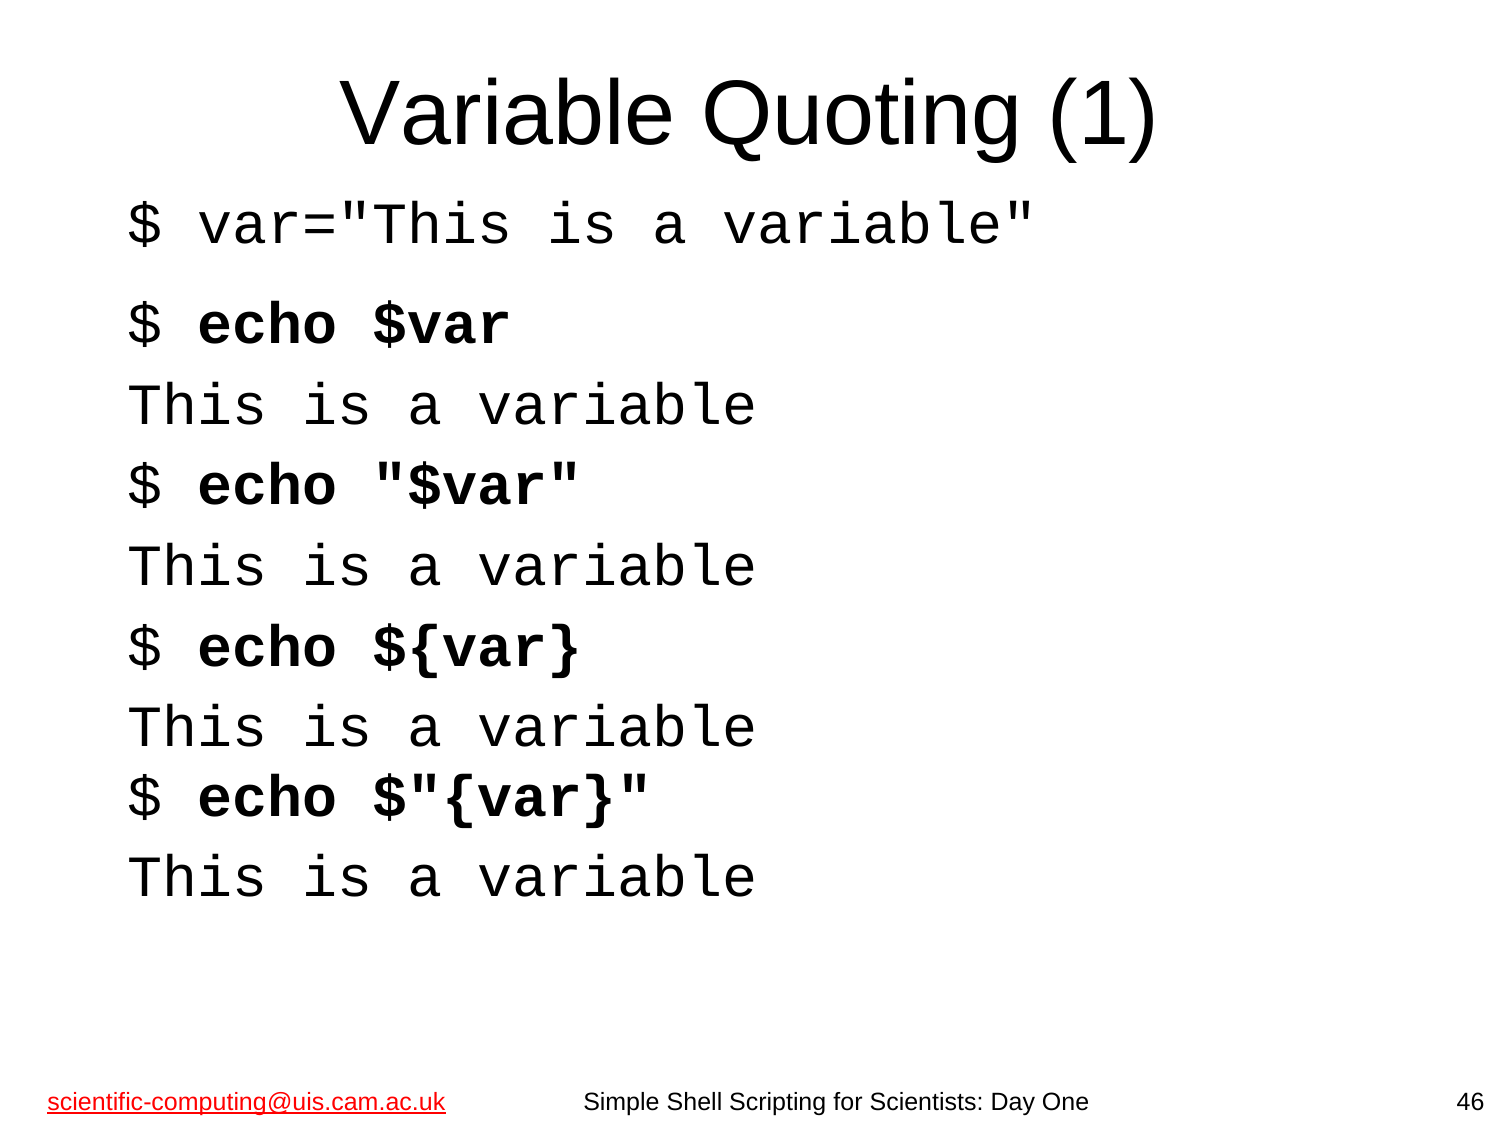

# Variable Quoting (1)
$ var="This is a variable"
$ echo $var
This is a variable
$ echo "$var"
This is a variable
$ echo ${var}
This is a variable
$ echo $"{var}"
This is a variable
escience-support@ucs.cam.ac.uk	Simple Shell Scripting for Scientists: Day One
46